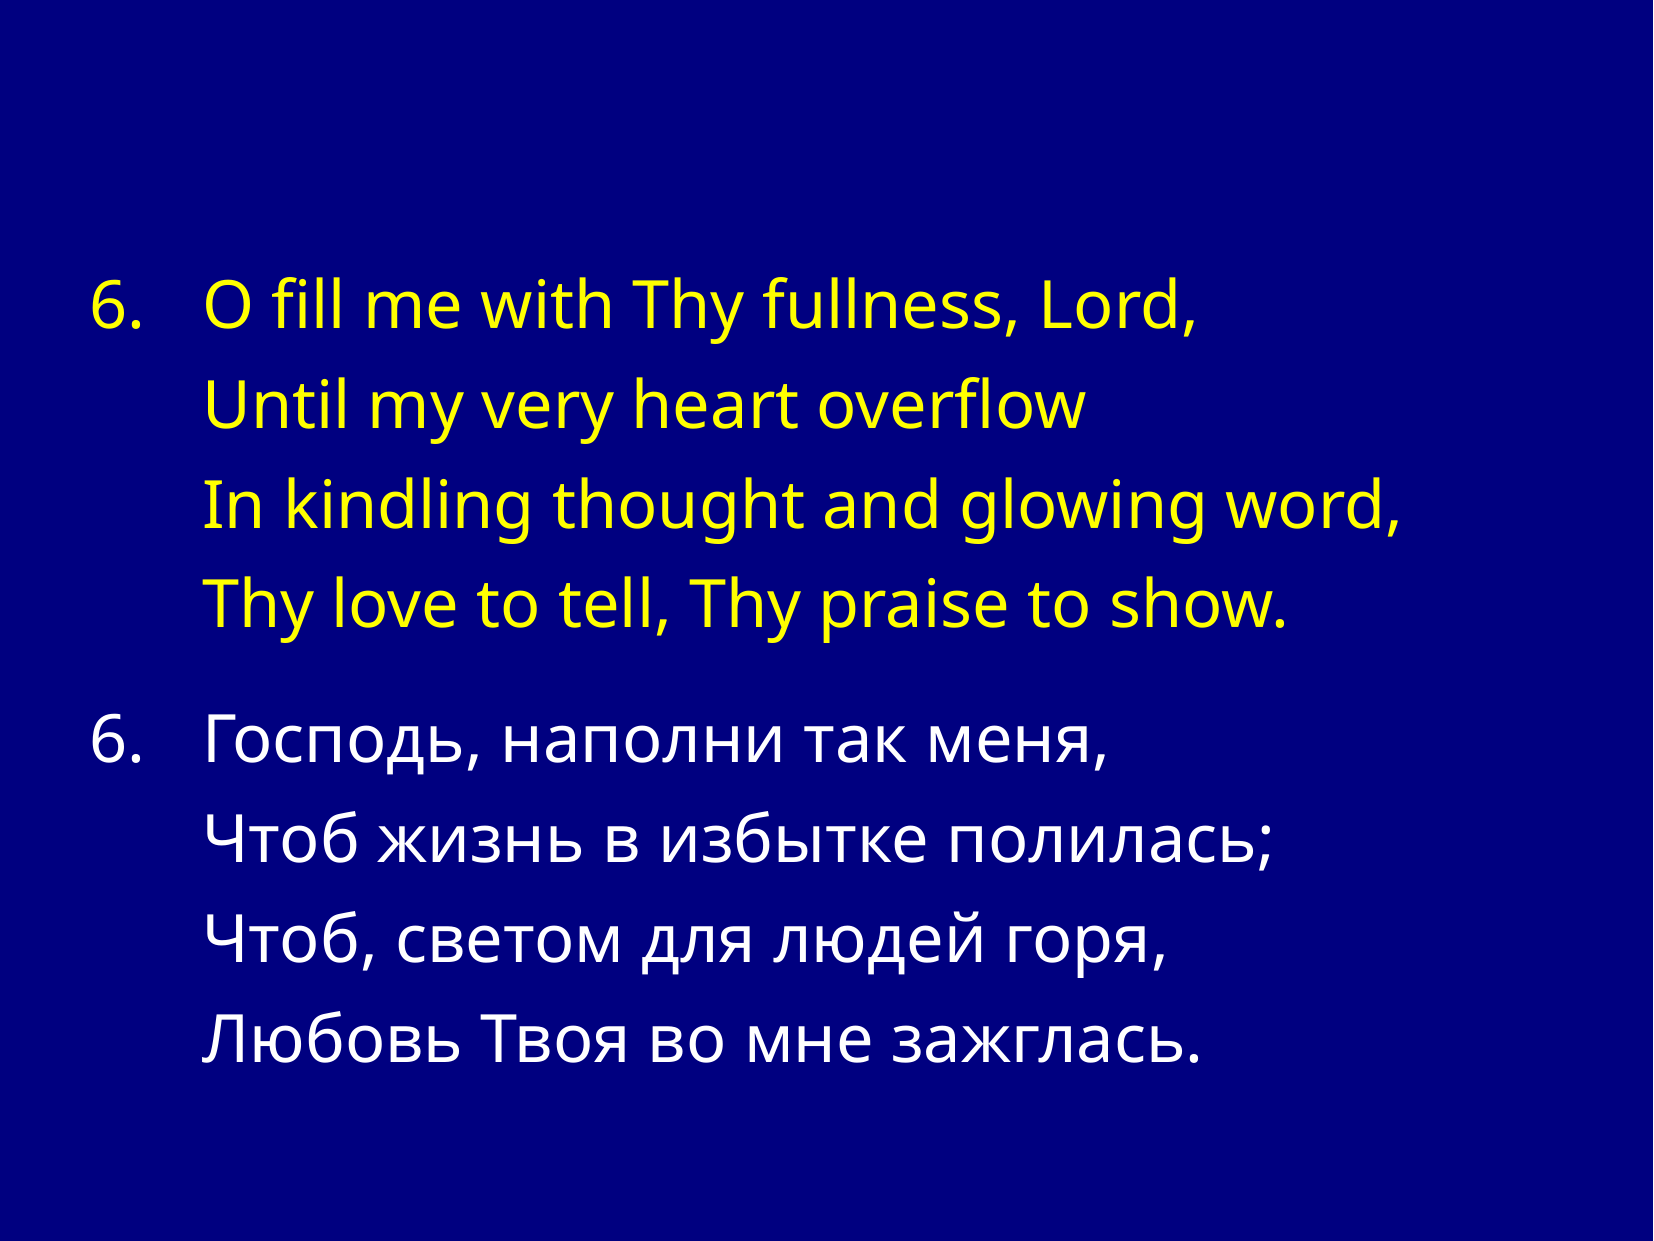

6.	O fill me with Thy fullness, Lord,
	Until my very heart overflow
	In kindling thought and glowing word,
	Thy love to tell, Thy praise to show.
6.	Господь, наполни так меня,
	Чтоб жизнь в избытке полилась;
	Чтоб, светом для людей горя,
	Любовь Твоя во мне зажглась.